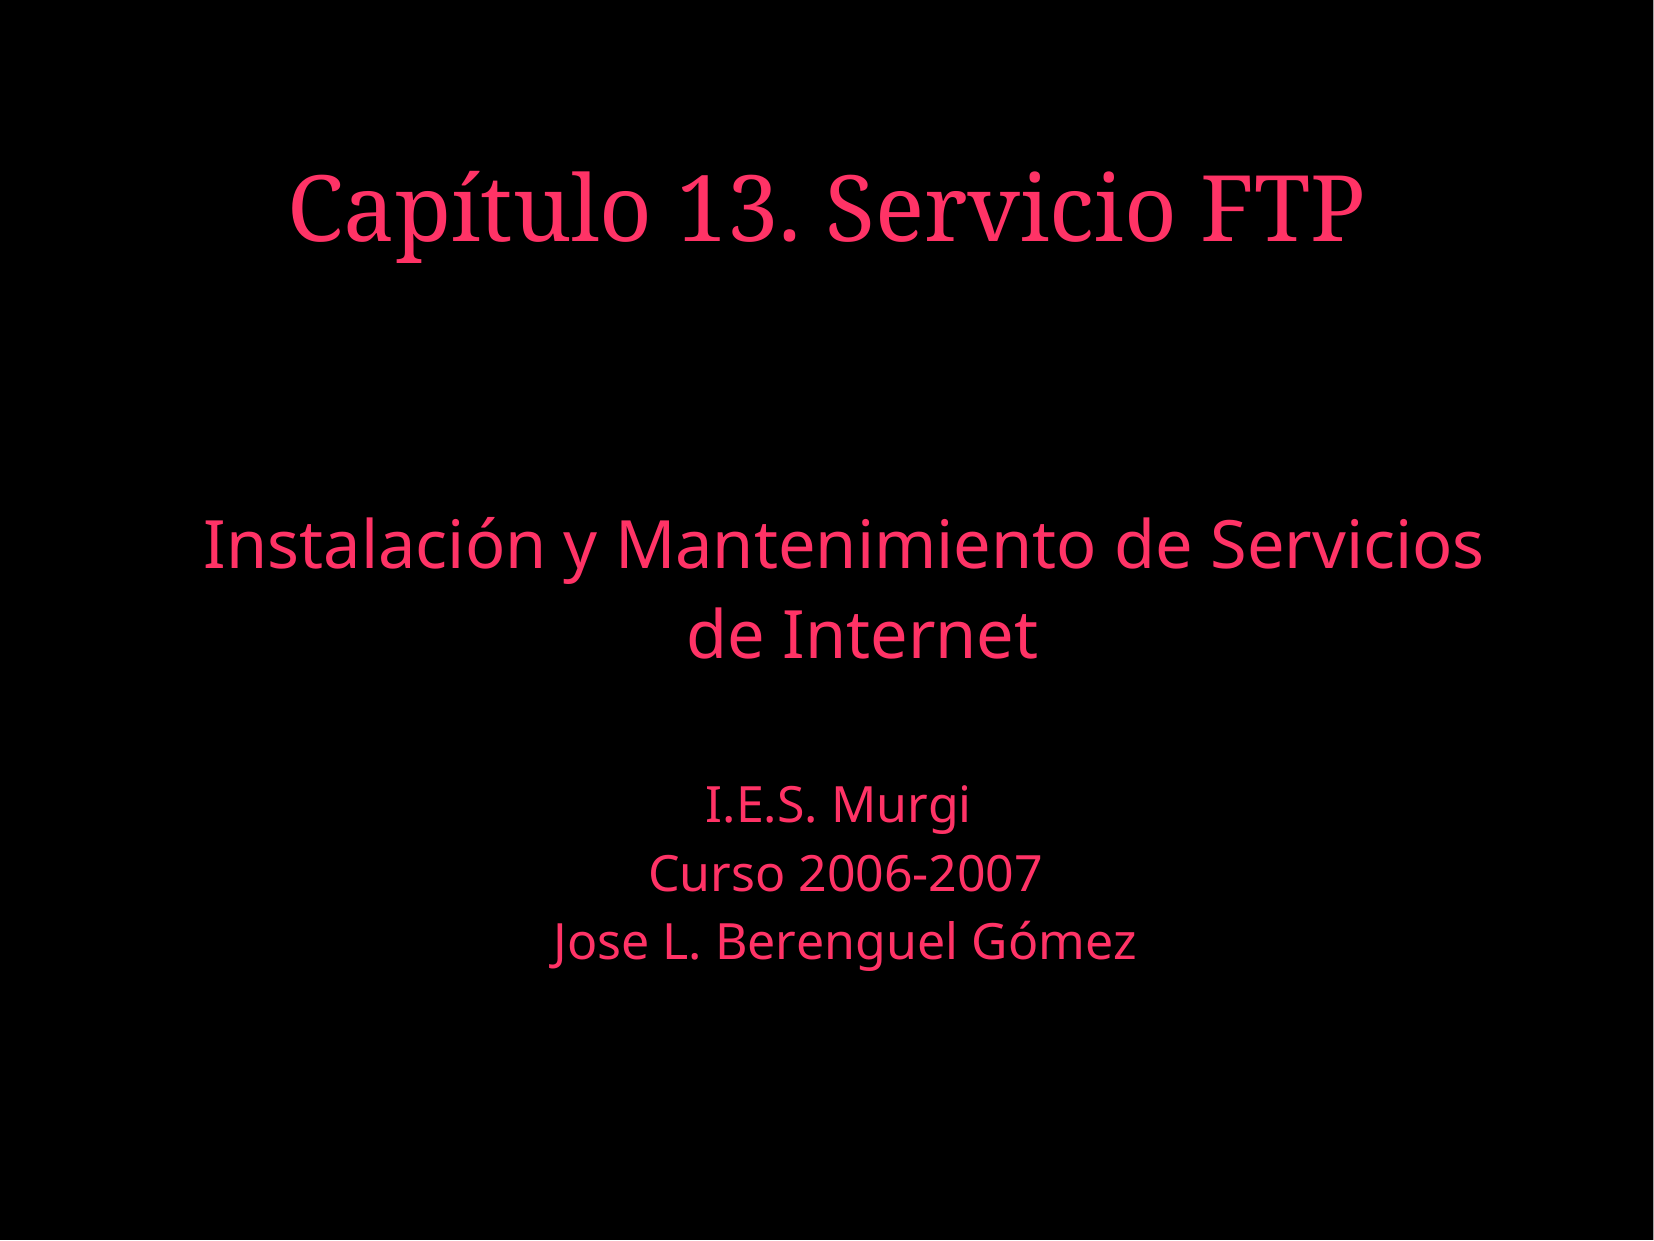

# Capítulo 13. Servicio FTP
Instalación y Mantenimiento de Servicios de Internet
I.E.S. Murgi
Curso 2006-2007
Jose L. Berenguel Gómez